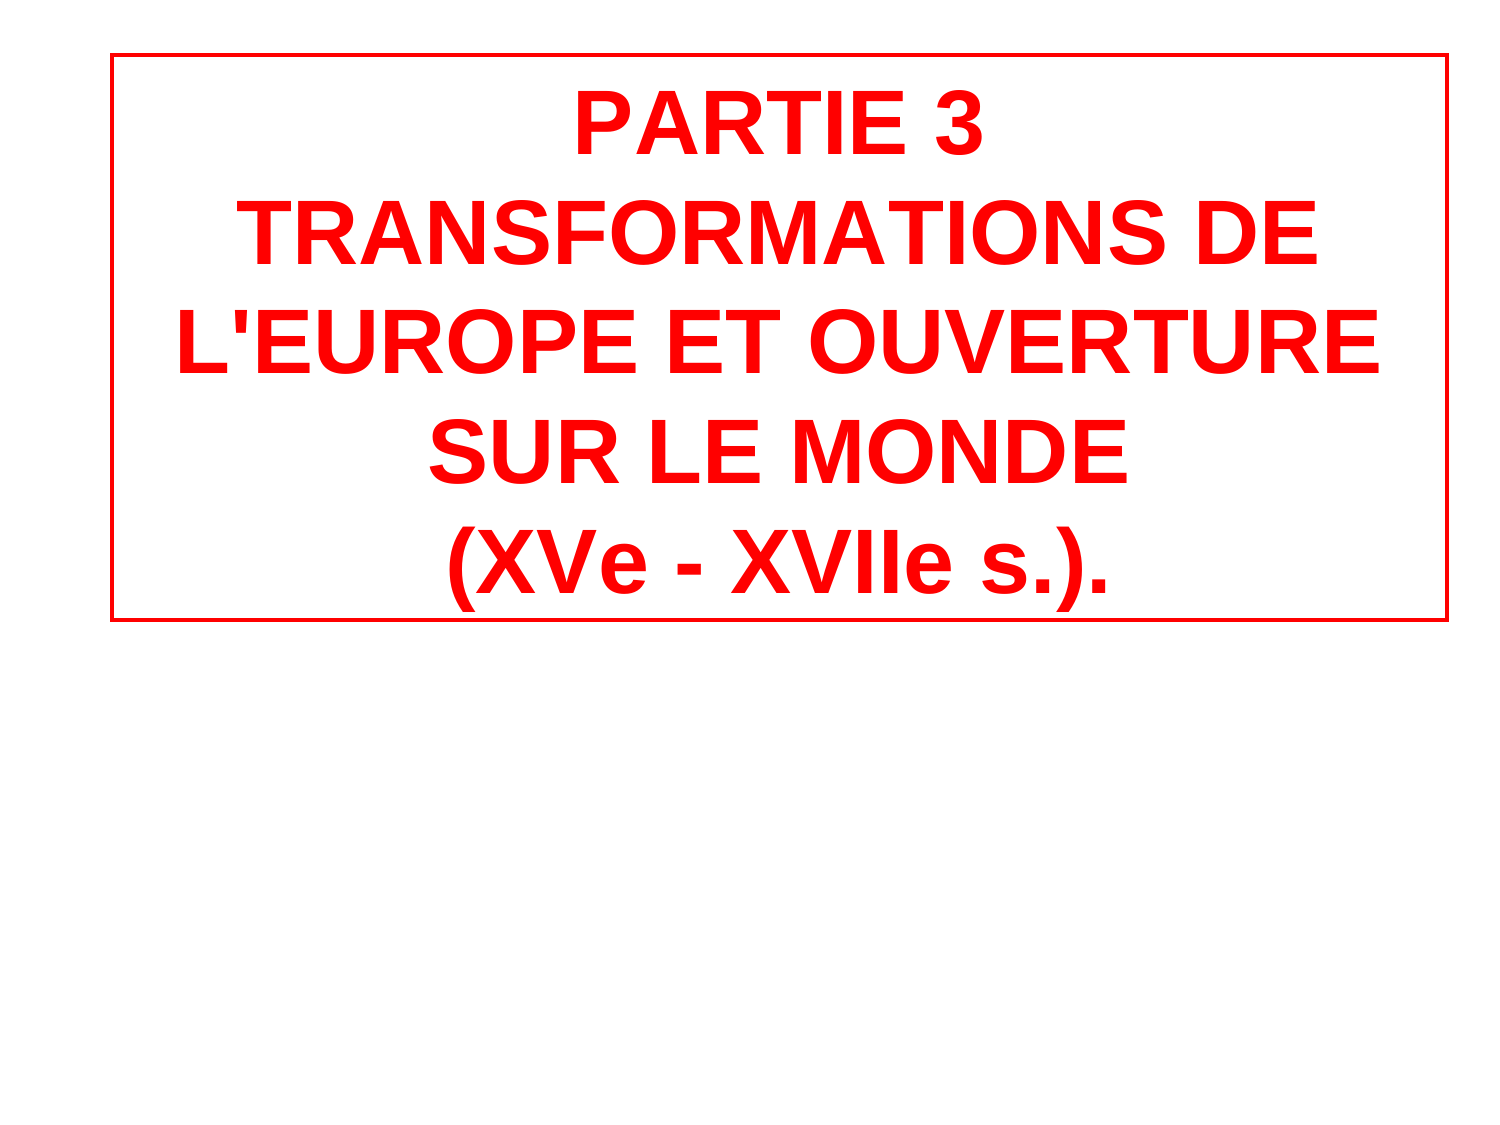

PARTIE 3
TRANSFORMATIONS DE L'EUROPE ET OUVERTURE SUR LE MONDE
(XVe - XVIIe s.).